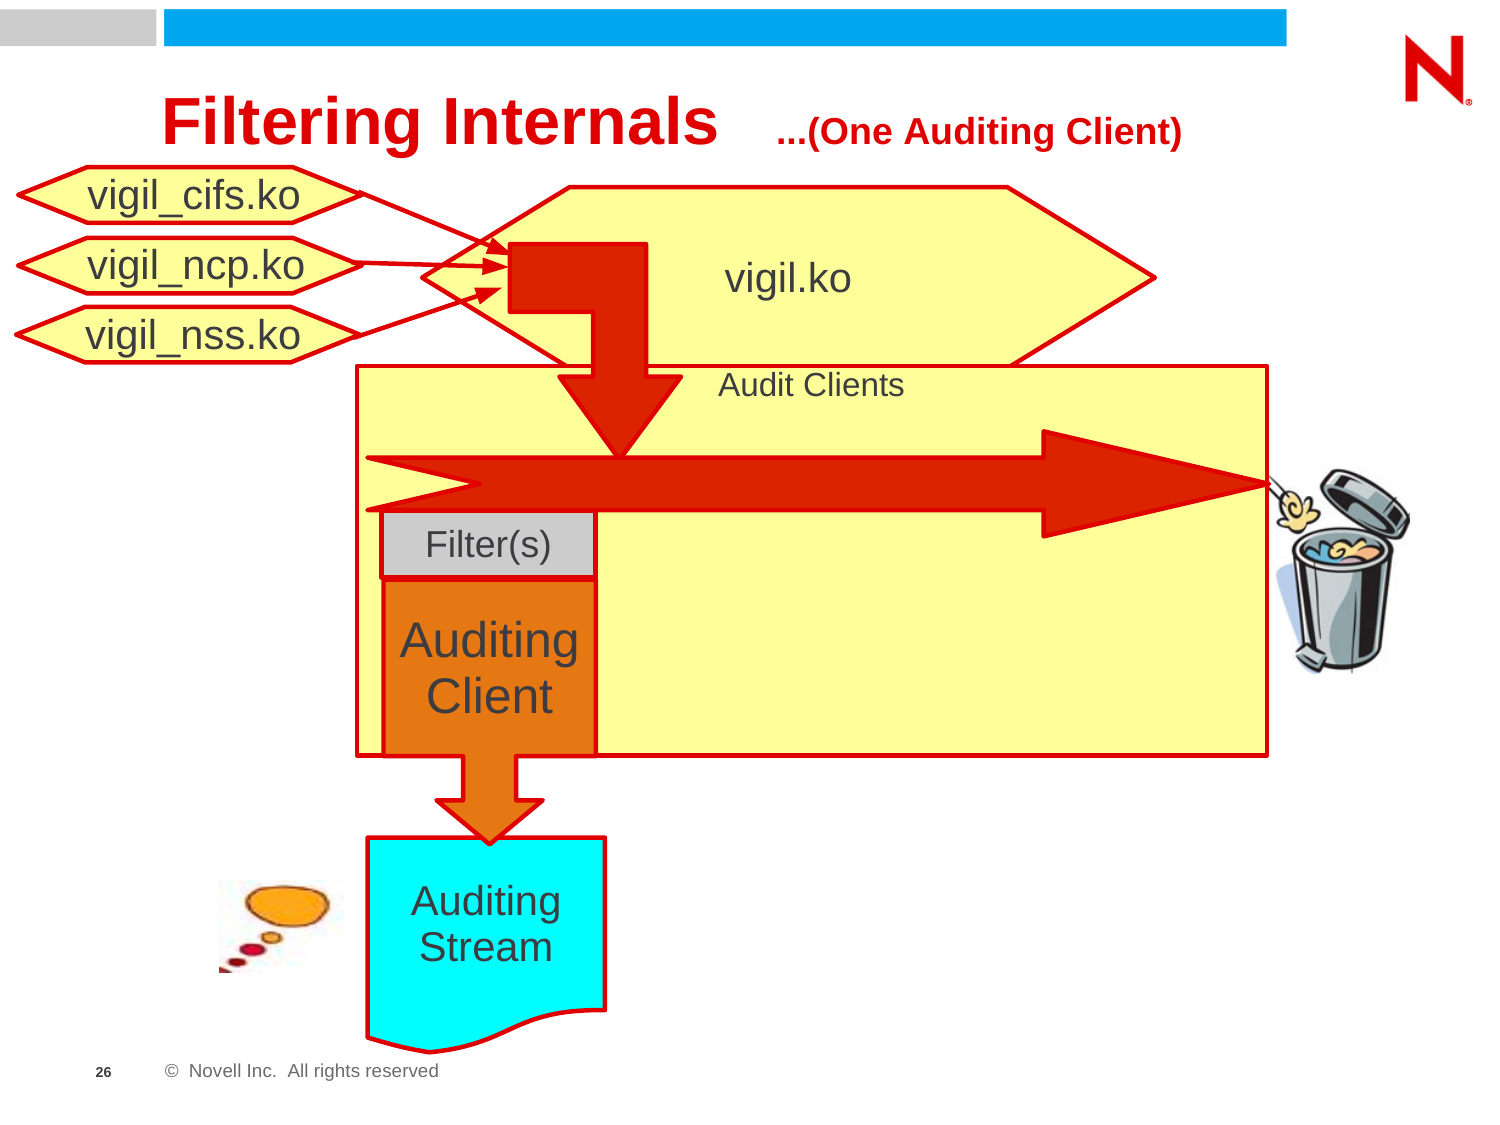

# Filtering Internals ...(One Auditing Client)
vigil_cifs.ko
vigil.ko
vigil_ncp.ko
vigil_nss.ko
Audit Clients
Filter(s)
Auditing
Client
Auditing
Stream